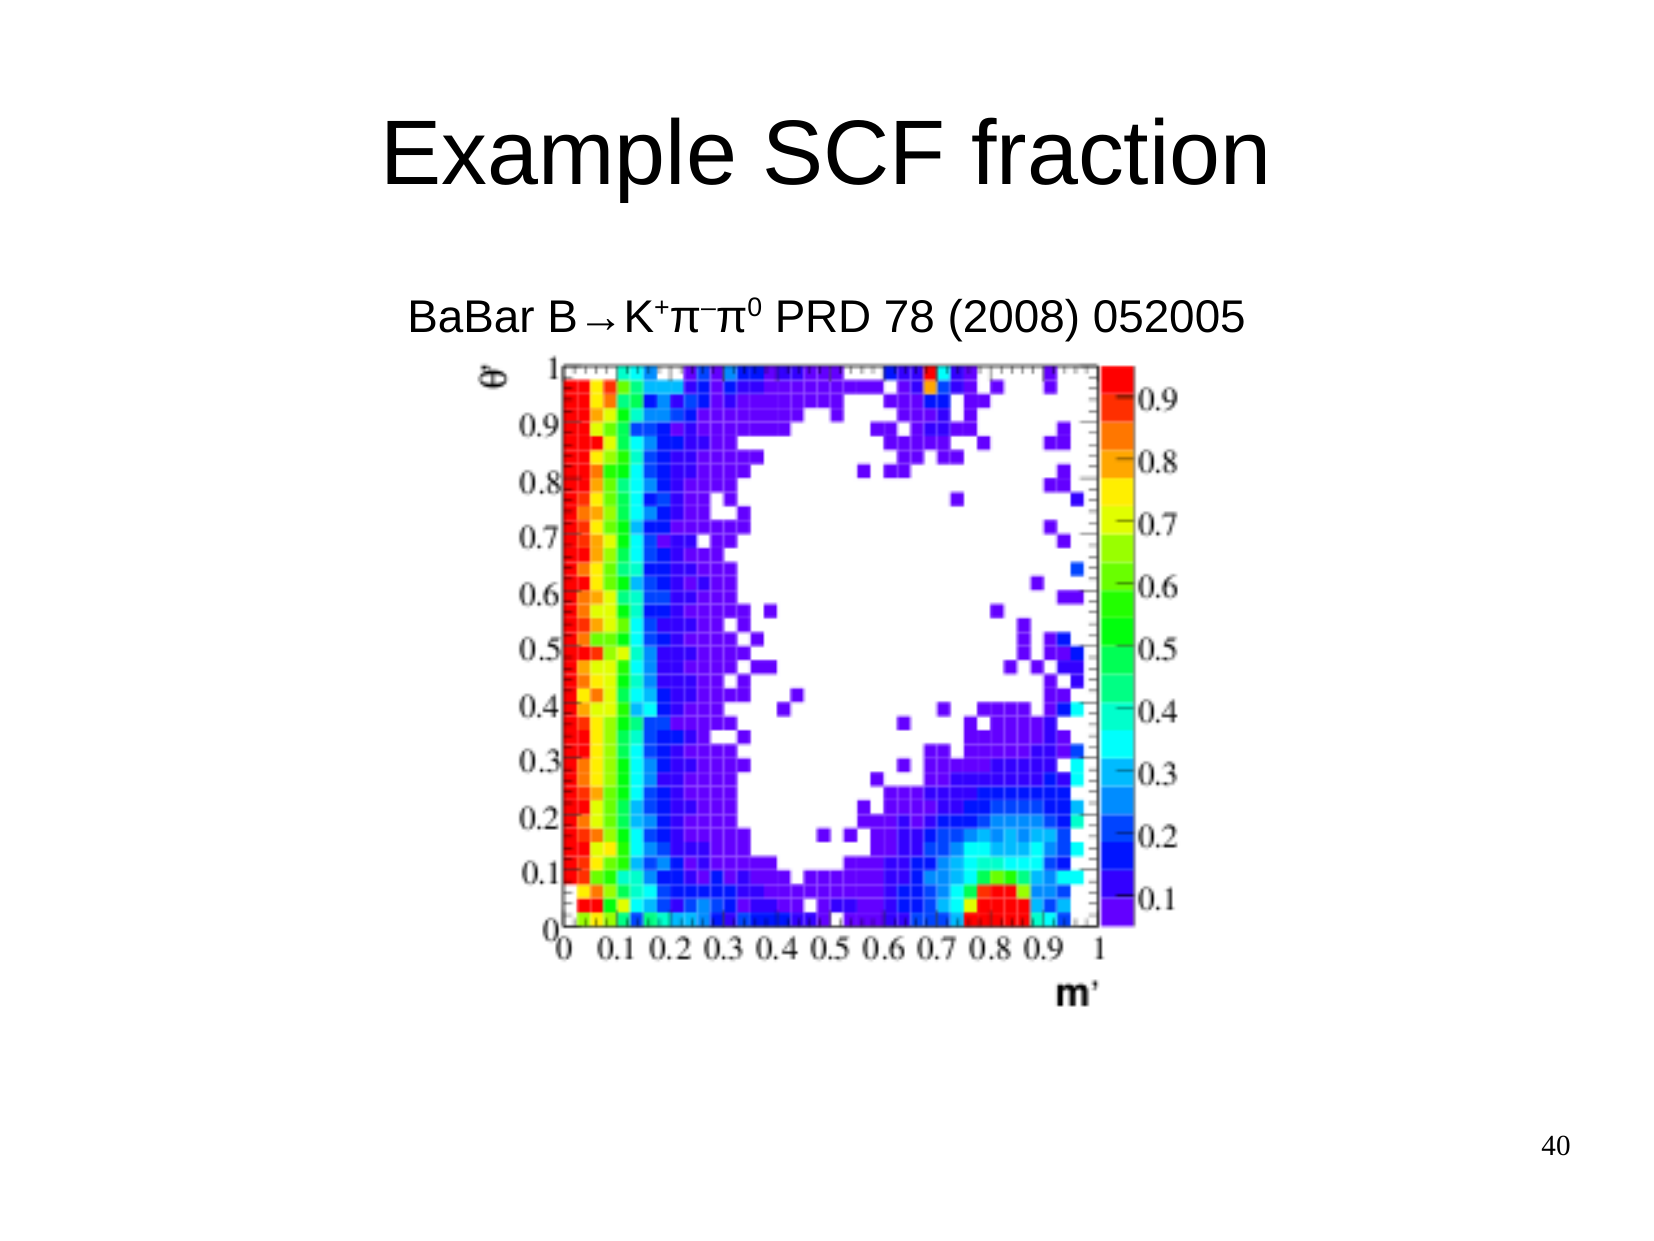

# Example SCF fraction
BaBar B→K+π–π0 PRD 78 (2008) 052005
40